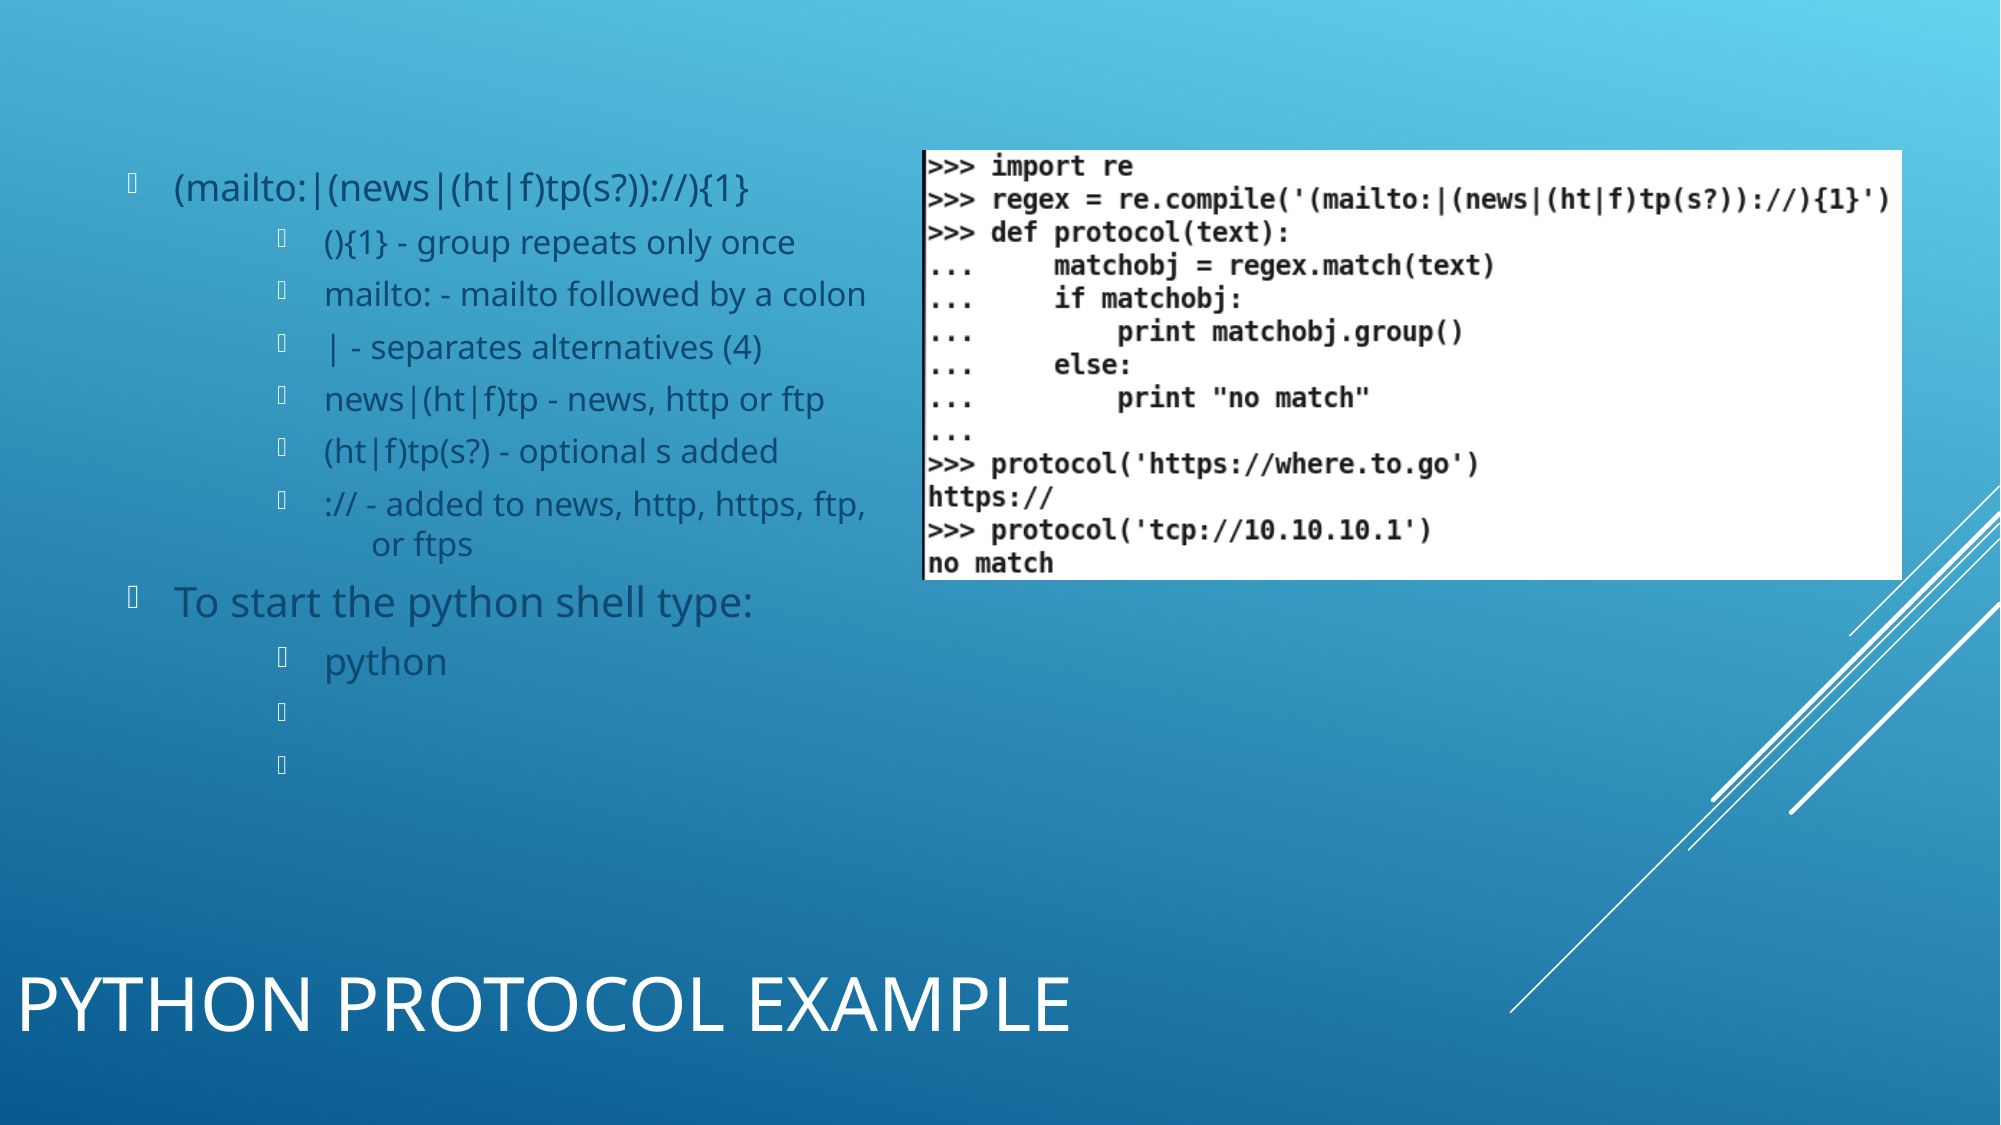

(mailto:|(news|(ht|f)tp(s?))://){1}
(){1} - group repeats only once
mailto: - mailto followed by a colon
| - separates alternatives (4)
news|(ht|f)tp - news, http or ftp
(ht|f)tp(s?) - optional s added
:// - added to news, http, https, ftp, or ftps
To start the python shell type:
python
# python protocol example